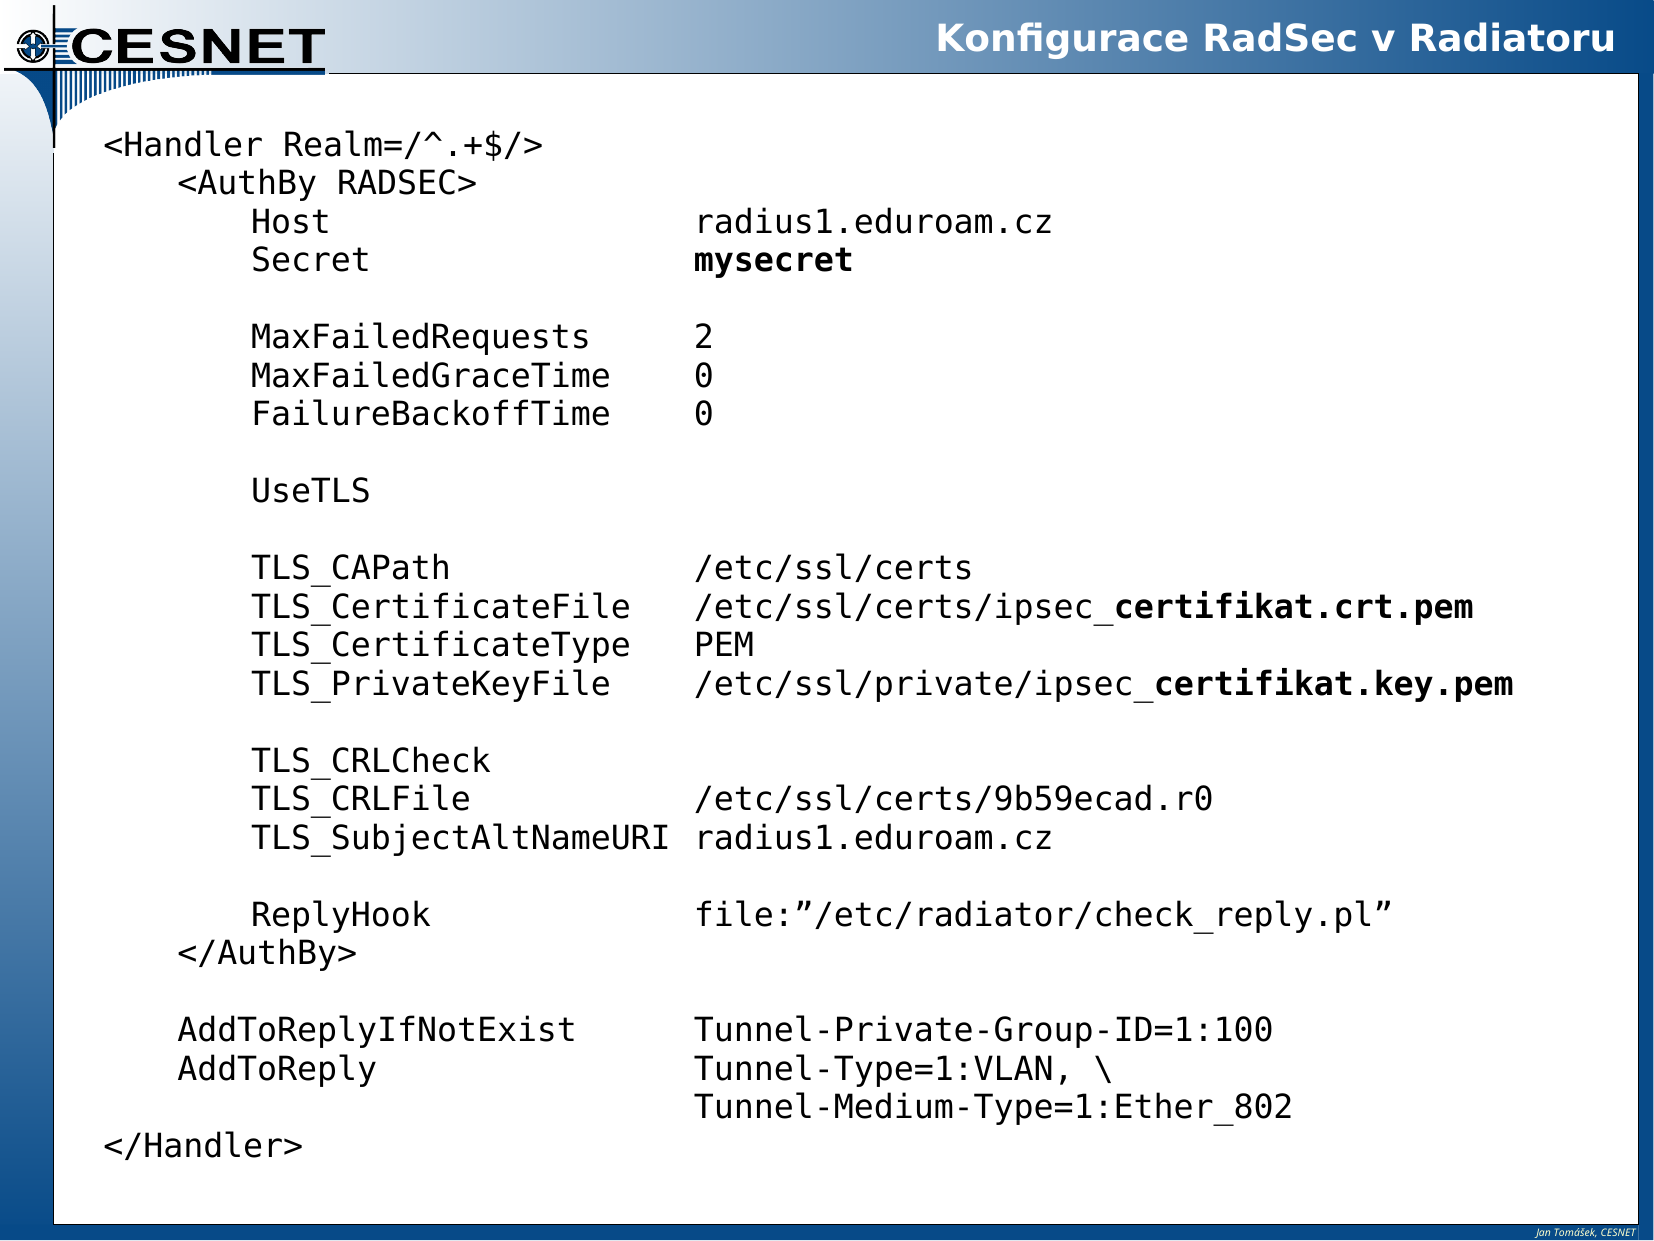

Konfigurace RadSec v Radiatoru
<Handler Realm=/^.+$/>
	<AuthBy RADSEC>
		Host 	radius1.eduroam.cz
		Secret 		mysecret
		MaxFailedRequests 	2
		MaxFailedGraceTime 	0
		FailureBackoffTime 	0
		UseTLS
		TLS_CAPath 	/etc/ssl/certs
		TLS_CertificateFile	/etc/ssl/certs/ipsec_certifikat.crt.pem
		TLS_CertificateType	PEM
		TLS_PrivateKeyFile		/etc/ssl/private/ipsec_certifikat.key.pem
		TLS_CRLCheck
		TLS_CRLFile				/etc/ssl/certs/9b59ecad.r0
		TLS_SubjectAltNameURI	radius1.eduroam.cz
		ReplyHook				file:”/etc/radiator/check_reply.pl”
	</AuthBy>
	AddToReplyIfNotExist		Tunnel-Private-Group-ID=1:100
	AddToReply					Tunnel-Type=1:VLAN, \
								Tunnel-Medium-Type=1:Ether_802
</Handler>
Jan Tomášek, CESNET